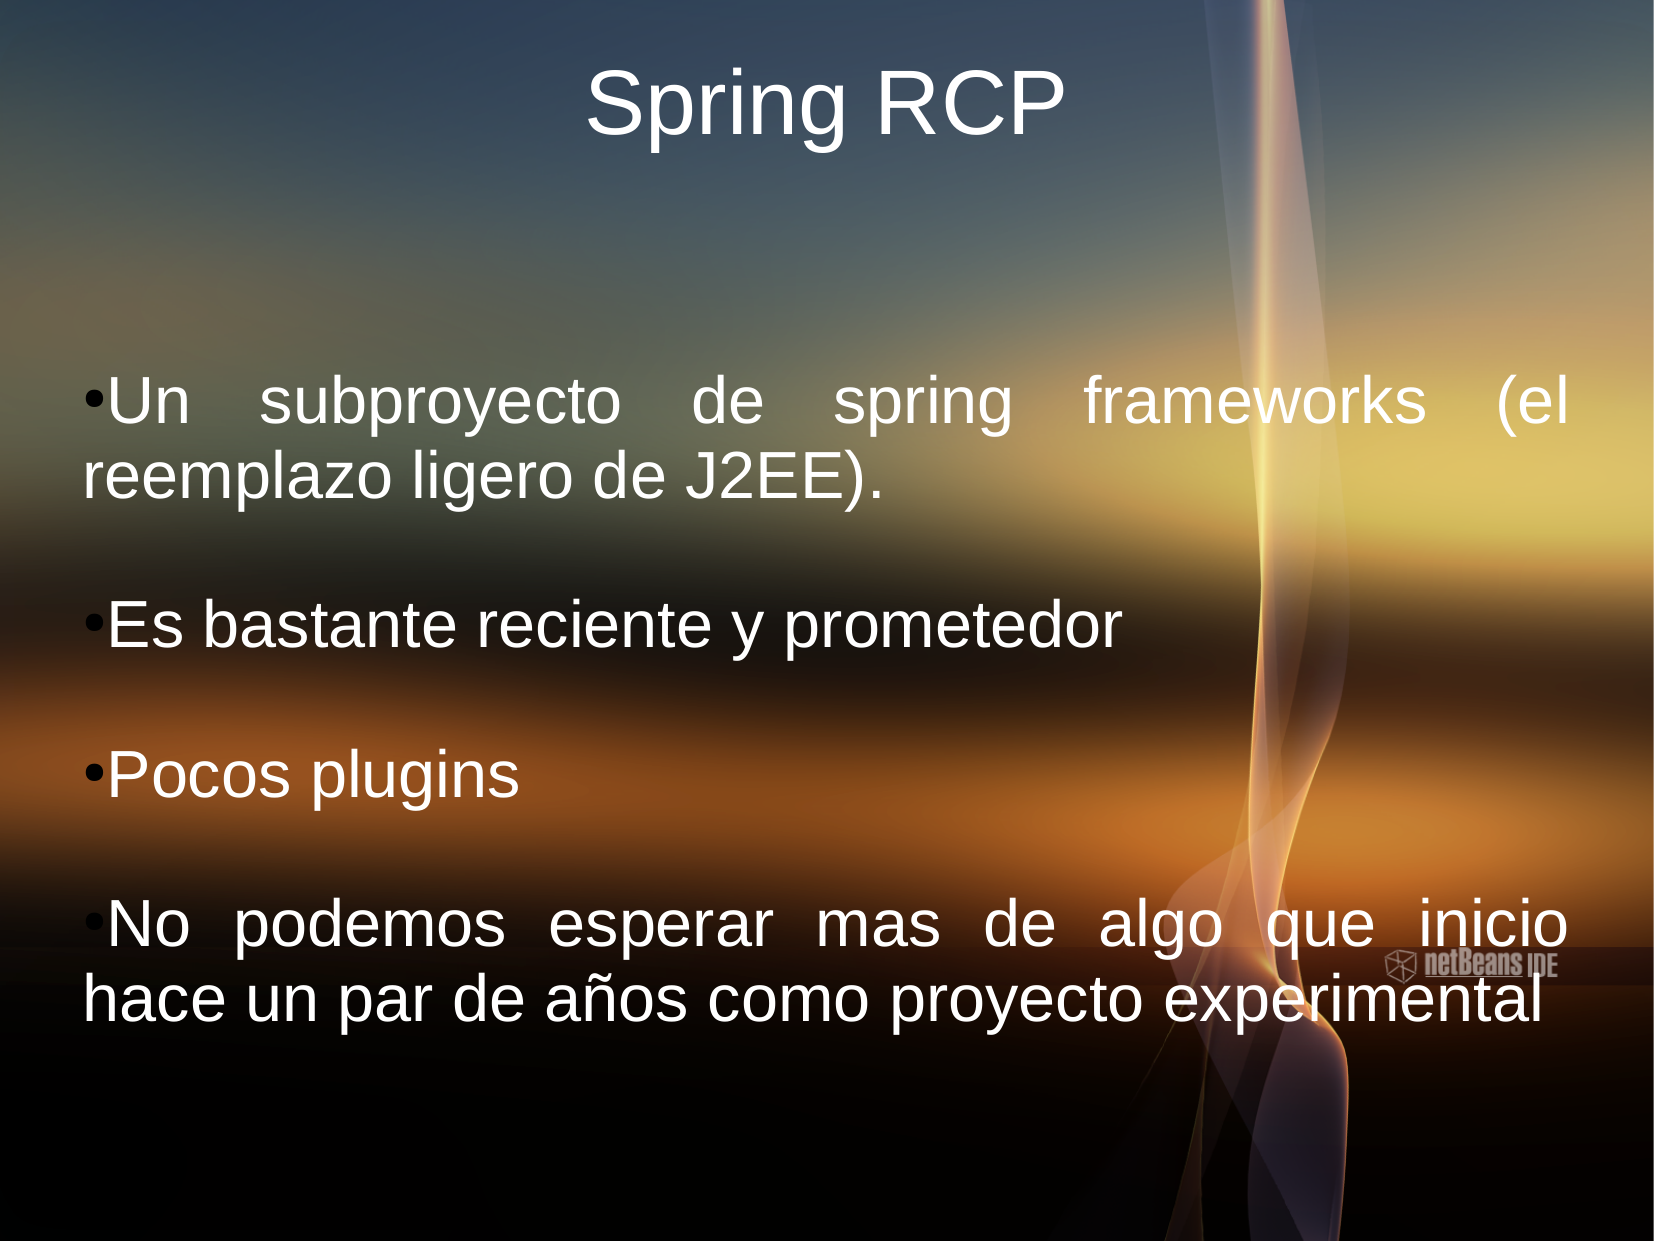

# Spring RCP
Un subproyecto de spring frameworks (el reemplazo ligero de J2EE).
Es bastante reciente y prometedor
Pocos plugins
No podemos esperar mas de algo que inicio hace un par de años como proyecto experimental